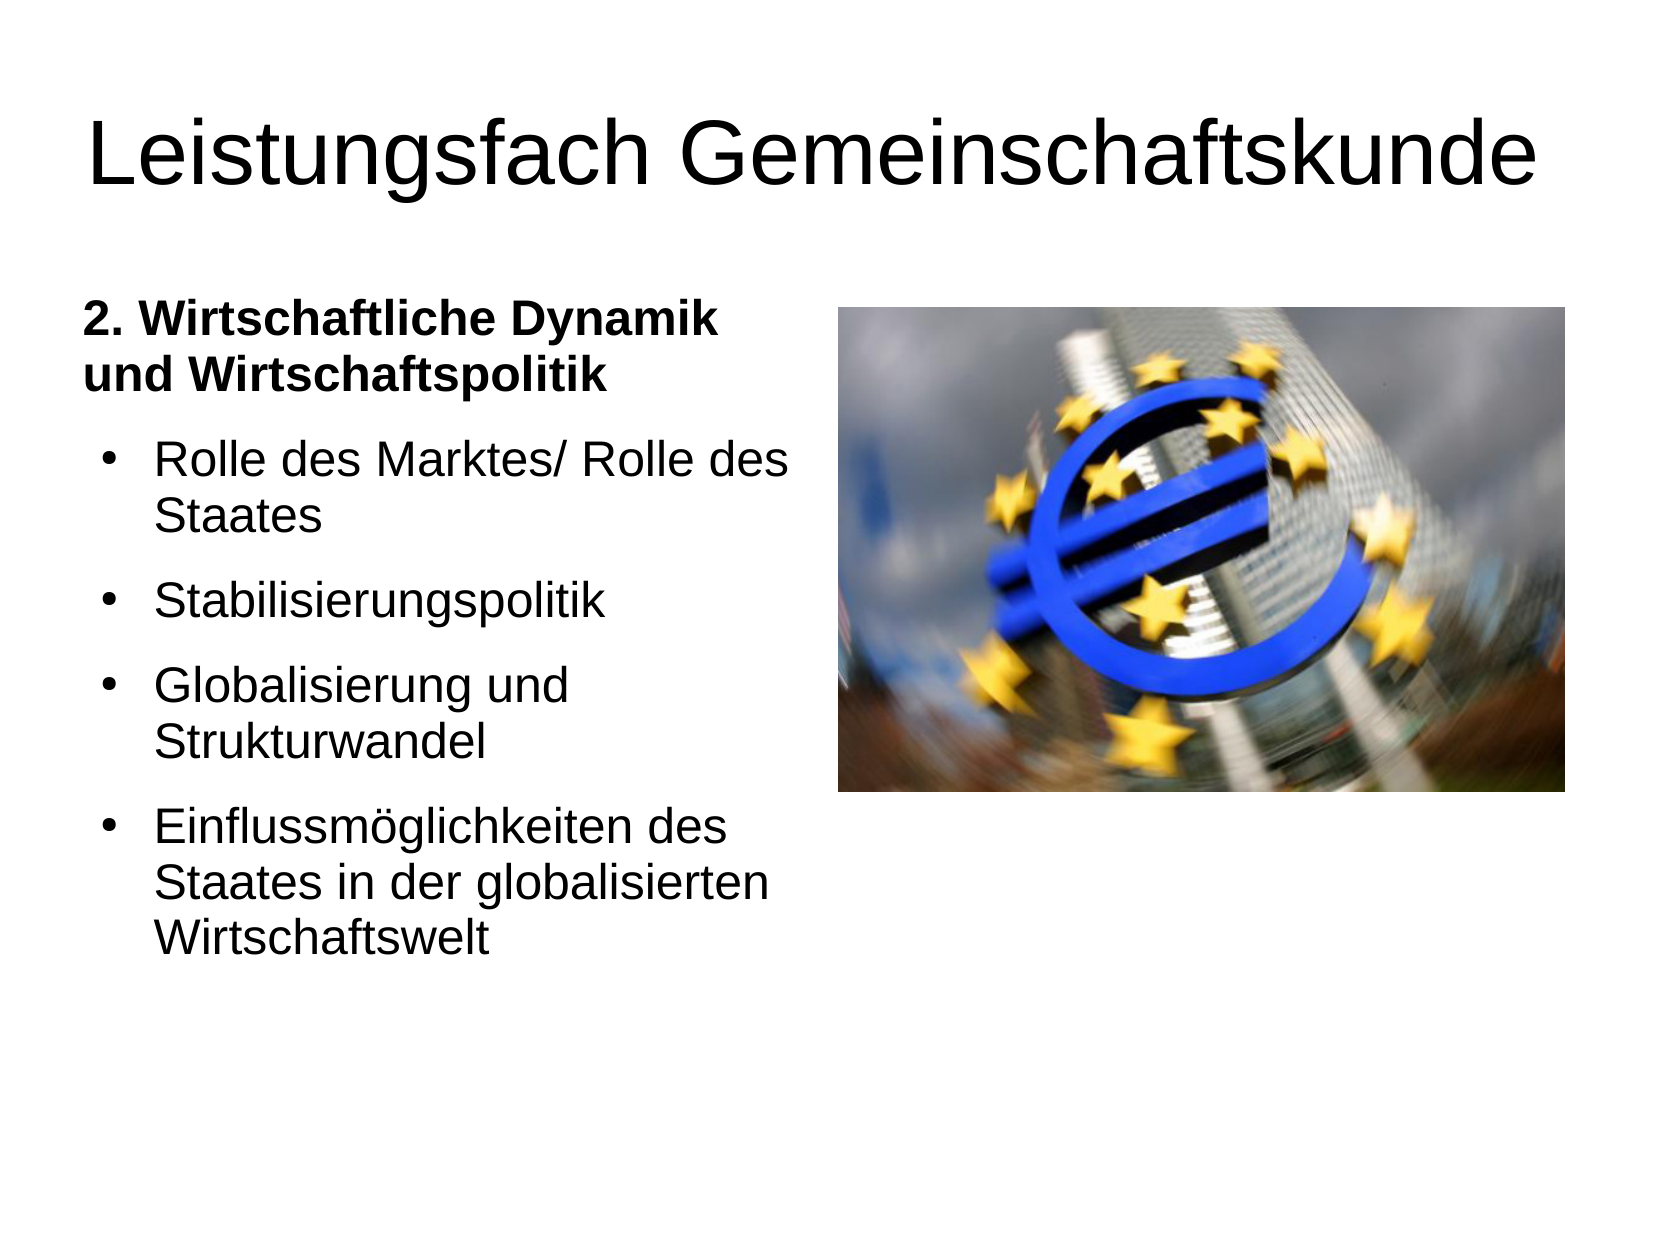

# Leistungsfach Gemeinschaftskunde
2. Wirtschaftliche Dynamik und Wirtschaftspolitik
Rolle des Marktes/ Rolle des Staates
Stabilisierungspolitik
Globalisierung und Strukturwandel
Einflussmöglichkeiten des Staates in der globalisierten Wirtschaftswelt